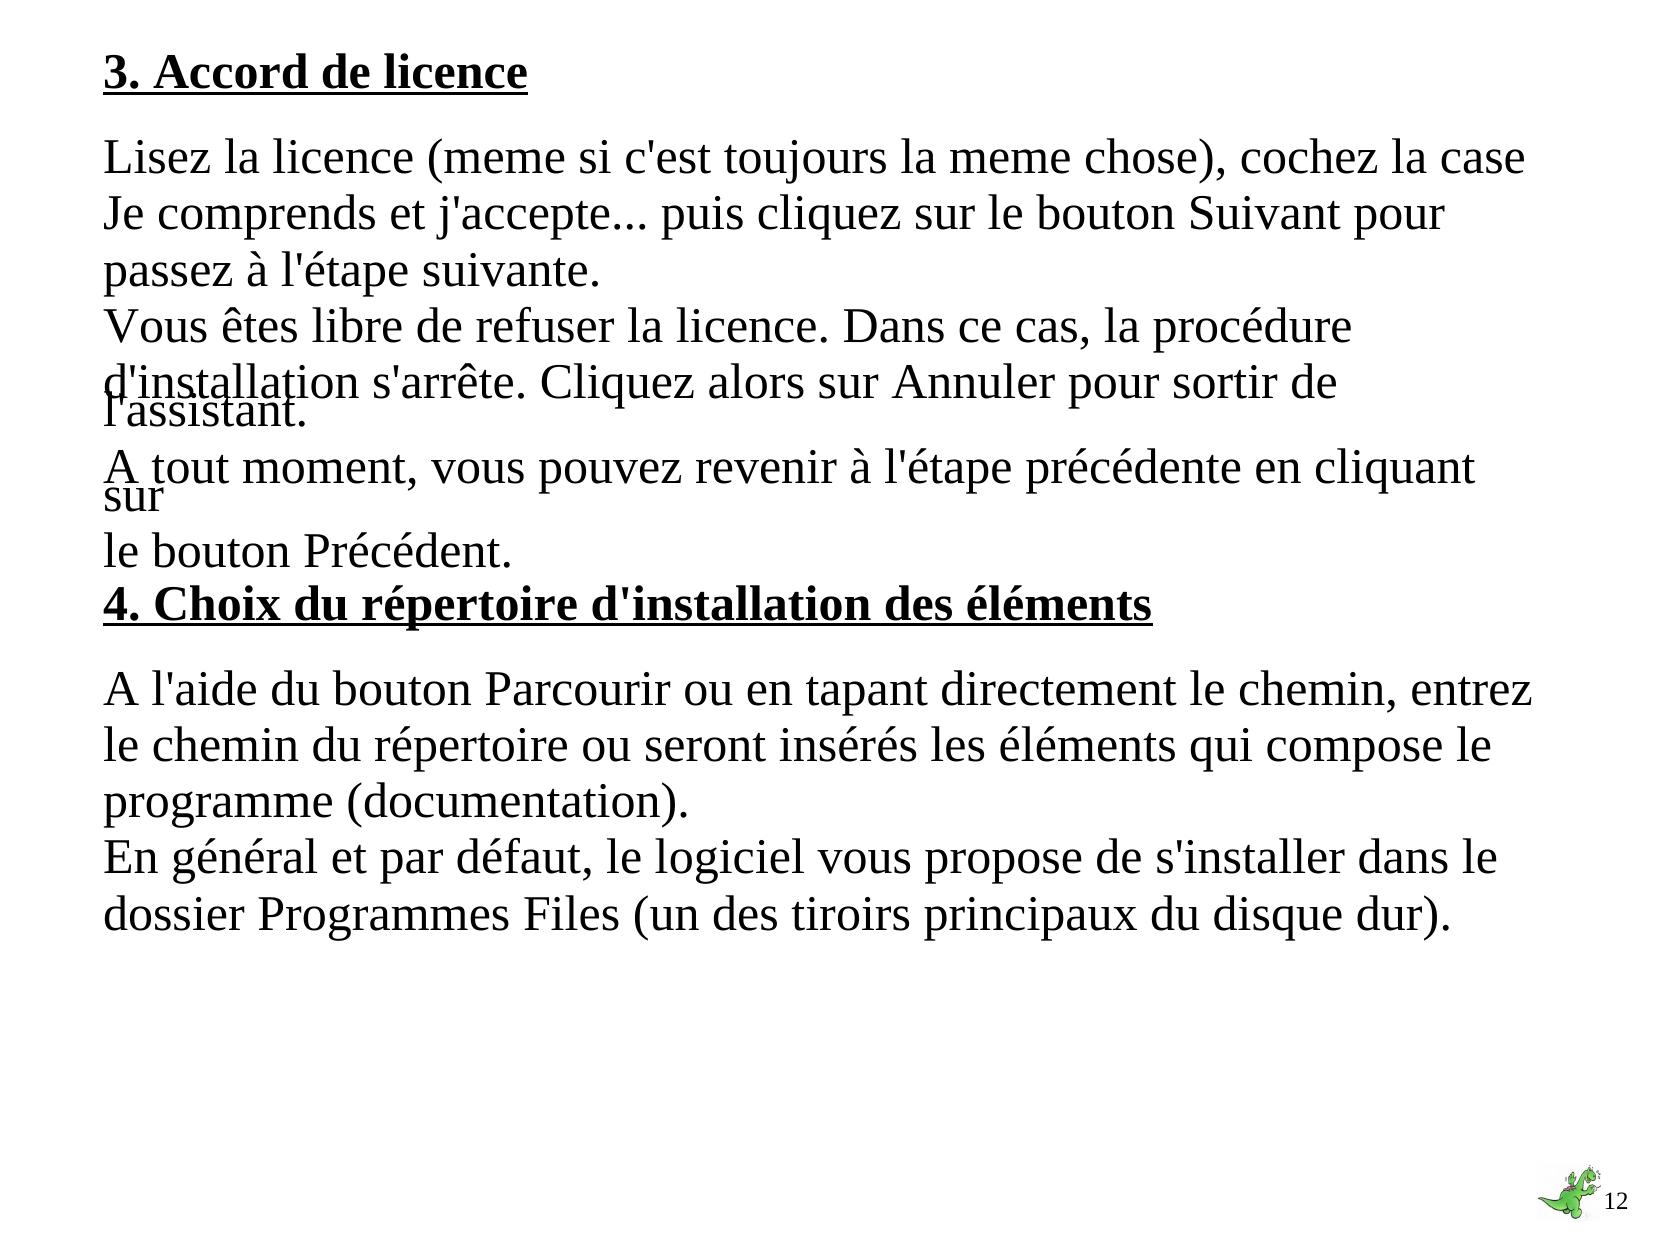

3. Accord de licence
Lisez la licence (meme si c'est toujours la meme chose), cochez la case
Je comprends et j'accepte... puis cliquez sur le bouton Suivant pour
passez à l'étape suivante.
Vous êtes libre de refuser la licence. Dans ce cas, la procédure
d'installation s'arrête. Cliquez alors sur Annuler pour sortir de l'assistant.
A tout moment, vous pouvez revenir à l'étape précédente en cliquant sur
le bouton Précédent.
4. Choix du répertoire d'installation des éléments
A l'aide du bouton Parcourir ou en tapant directement le chemin, entrez
le chemin du répertoire ou seront insérés les éléments qui compose le
programme (documentation).
En général et par défaut, le logiciel vous propose de s'installer dans le
dossier Programmes Files (un des tiroirs principaux du disque dur).
12